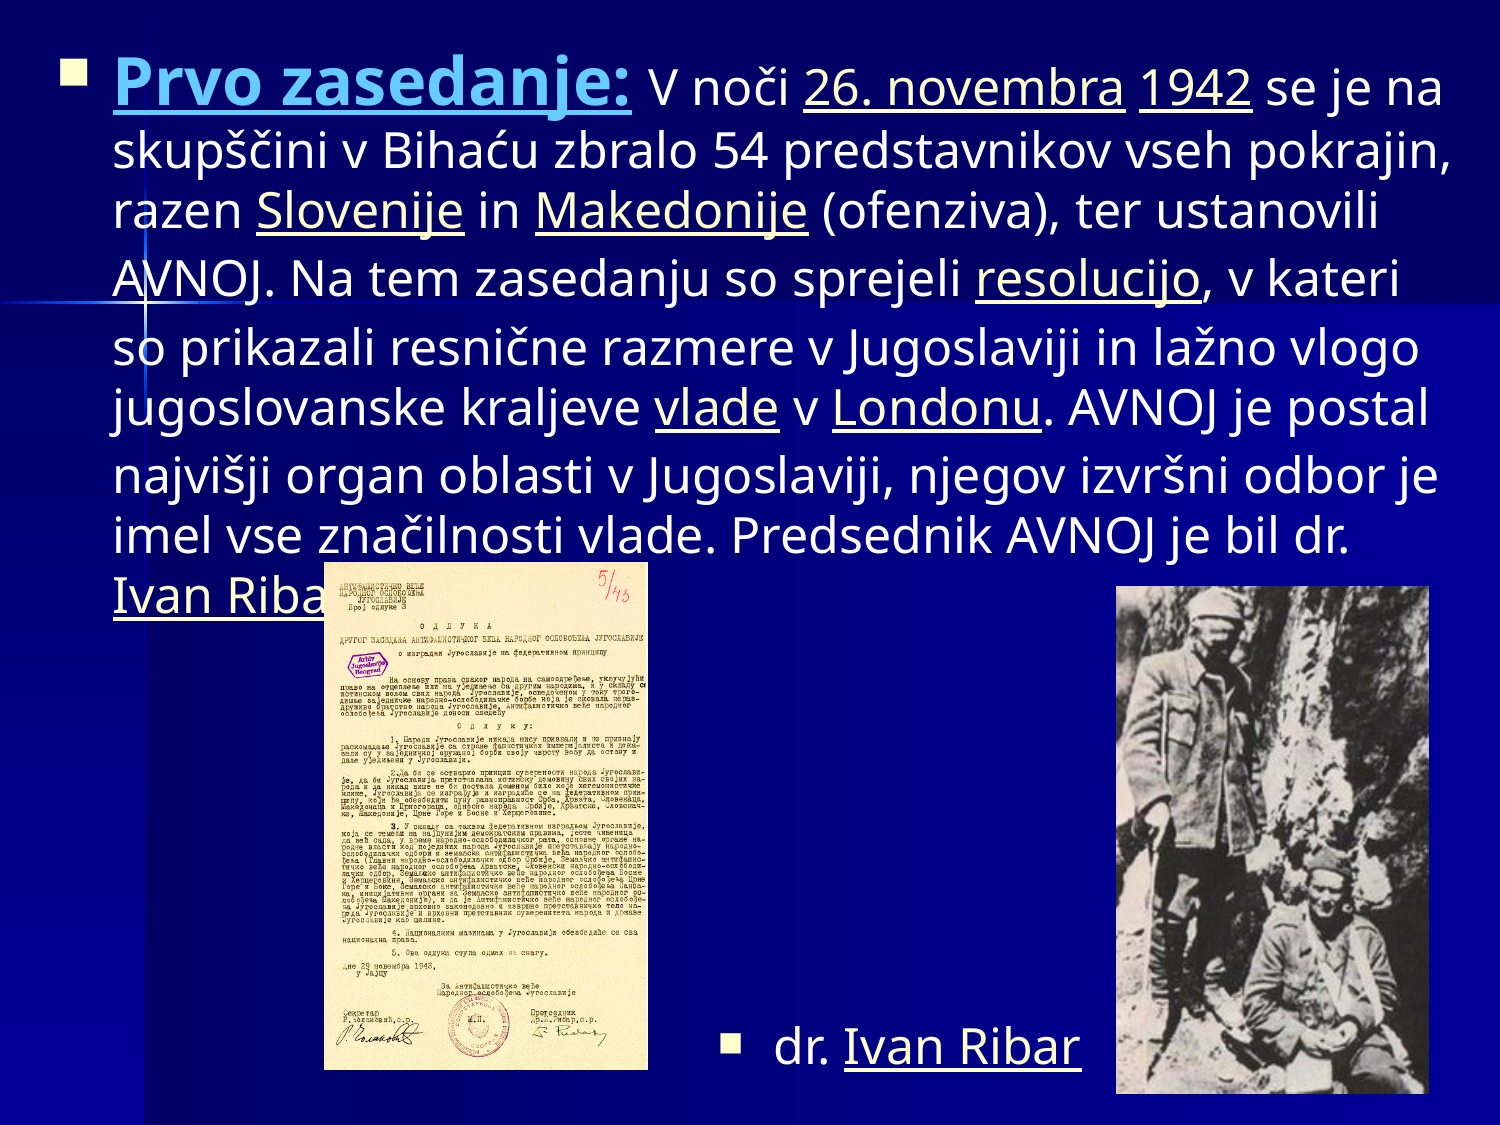

# Prvo zasedanje: V noči 26. novembra 1942 se je na skupščini v Bihaću zbralo 54 predstavnikov vseh pokrajin, razen Slovenije in Makedonije (ofenziva), ter ustanovili AVNOJ. Na tem zasedanju so sprejeli resolucijo, v kateri so prikazali resnične razmere v Jugoslaviji in lažno vlogo jugoslovanske kraljeve vlade v Londonu. AVNOJ je postal najvišji organ oblasti v Jugoslaviji, njegov izvršni odbor je imel vse značilnosti vlade. Predsednik AVNOJ je bil dr. Ivan Ribar.
dr. Ivan Ribar